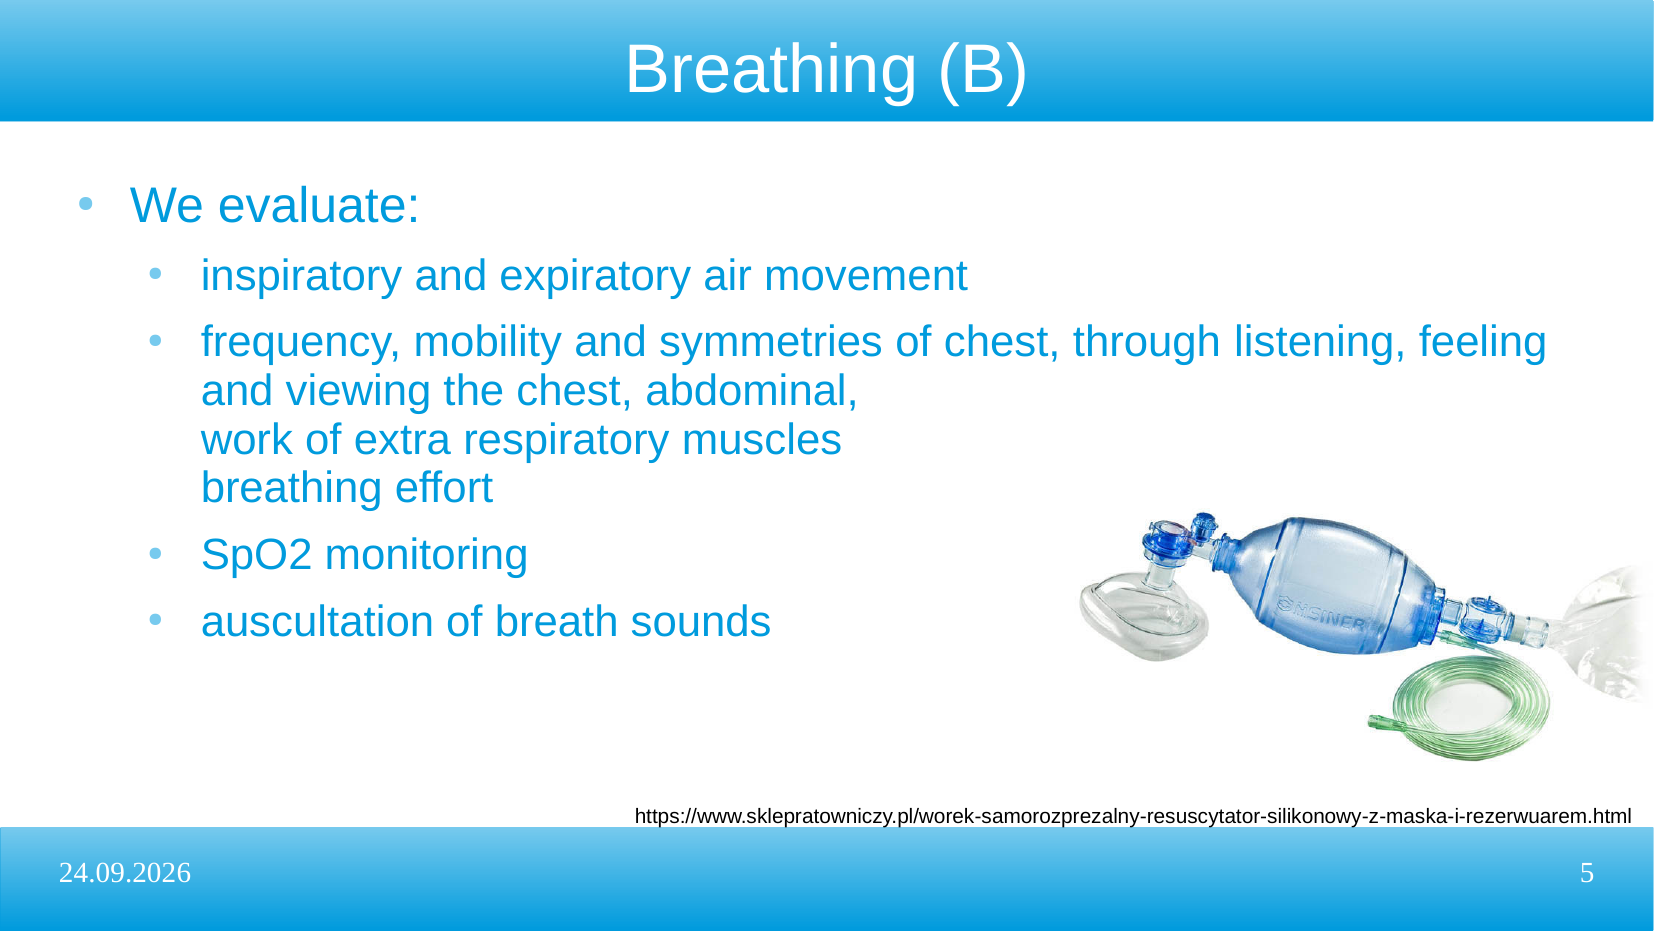

# Breathing (B)
We evaluate:
inspiratory and expiratory air movement
frequency, mobility and symmetries of chest, through	listening, feeling and viewing the chest, abdominal,
work of extra respiratory muscles
breathing effort
SpO2 monitoring
auscultation of breath sounds
https://www.sklepratowniczy.pl/worek-samorozprezalny-resuscytator-silikonowy-z-maska-i-rezerwuarem.html
5